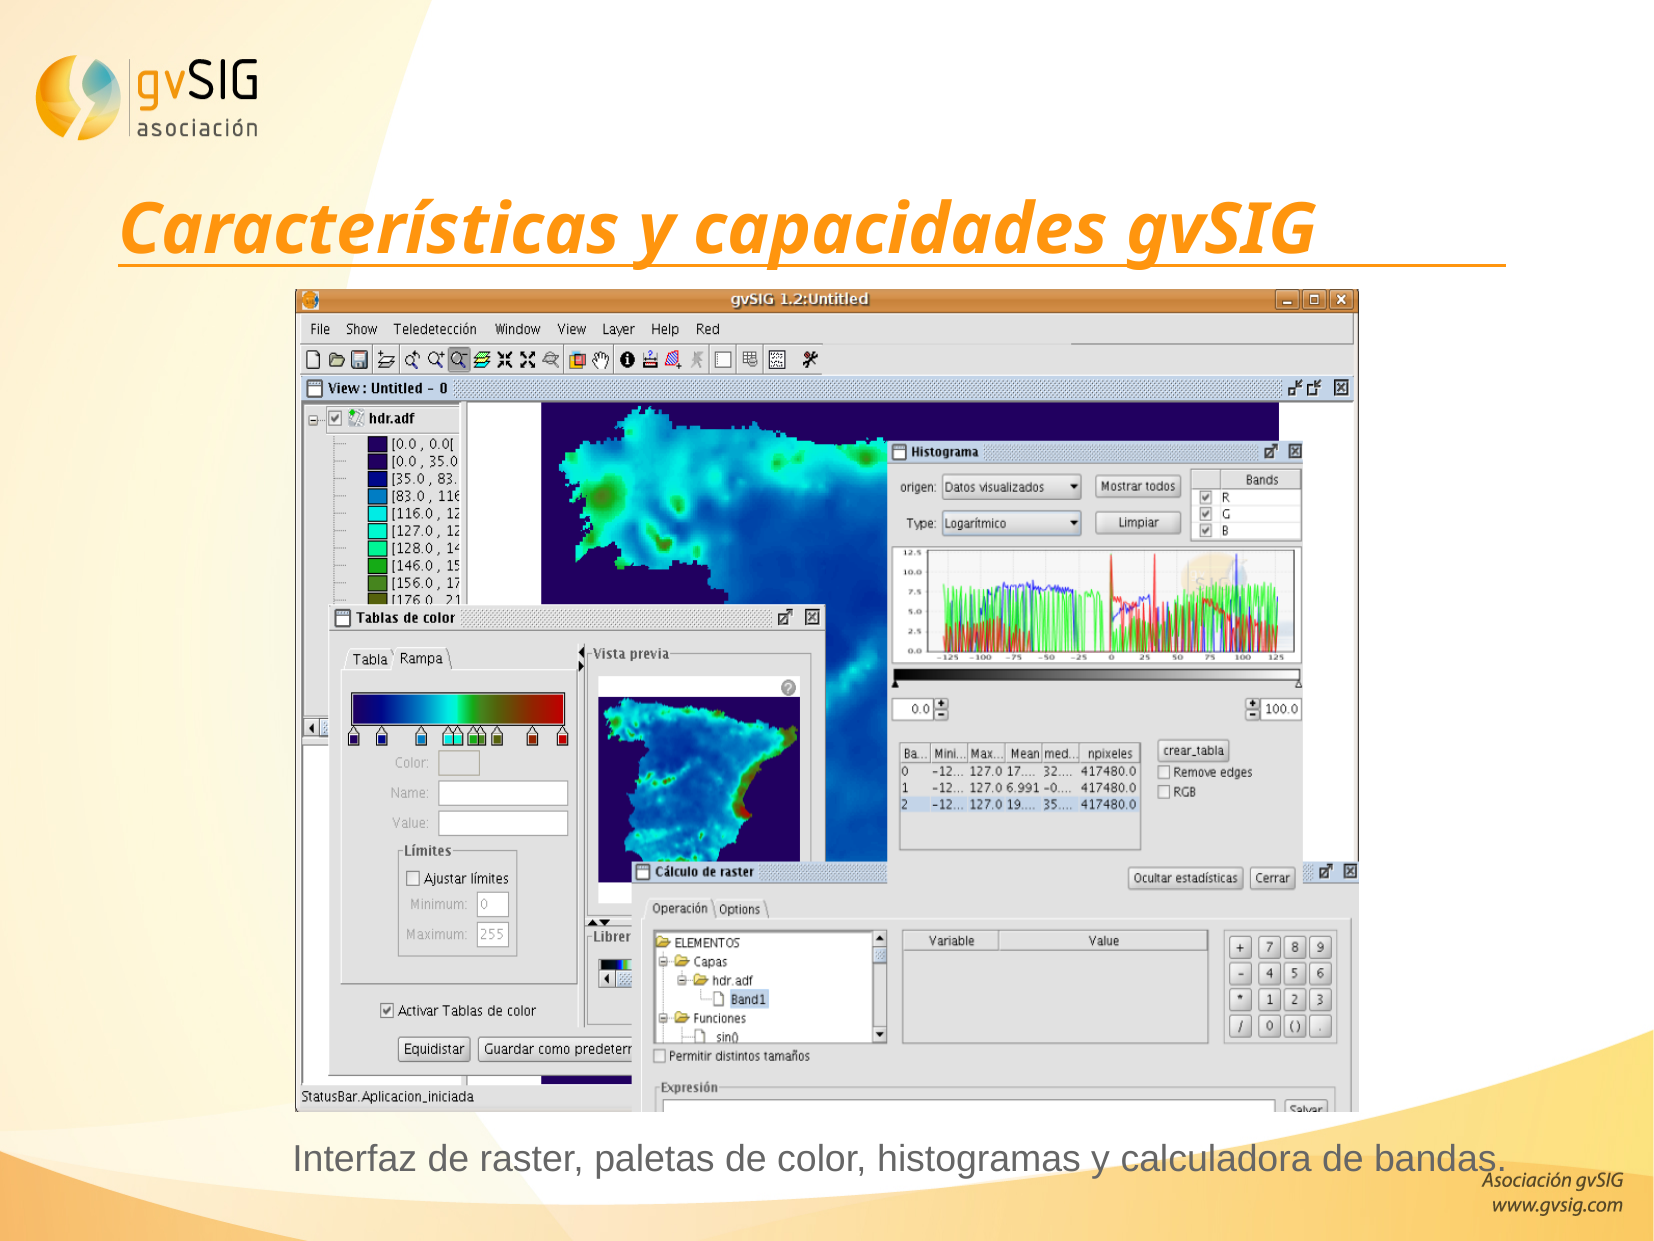

# Características y capacidades gvSIG
Interfaz de raster, paletas de color, histogramas y calculadora de bandas.